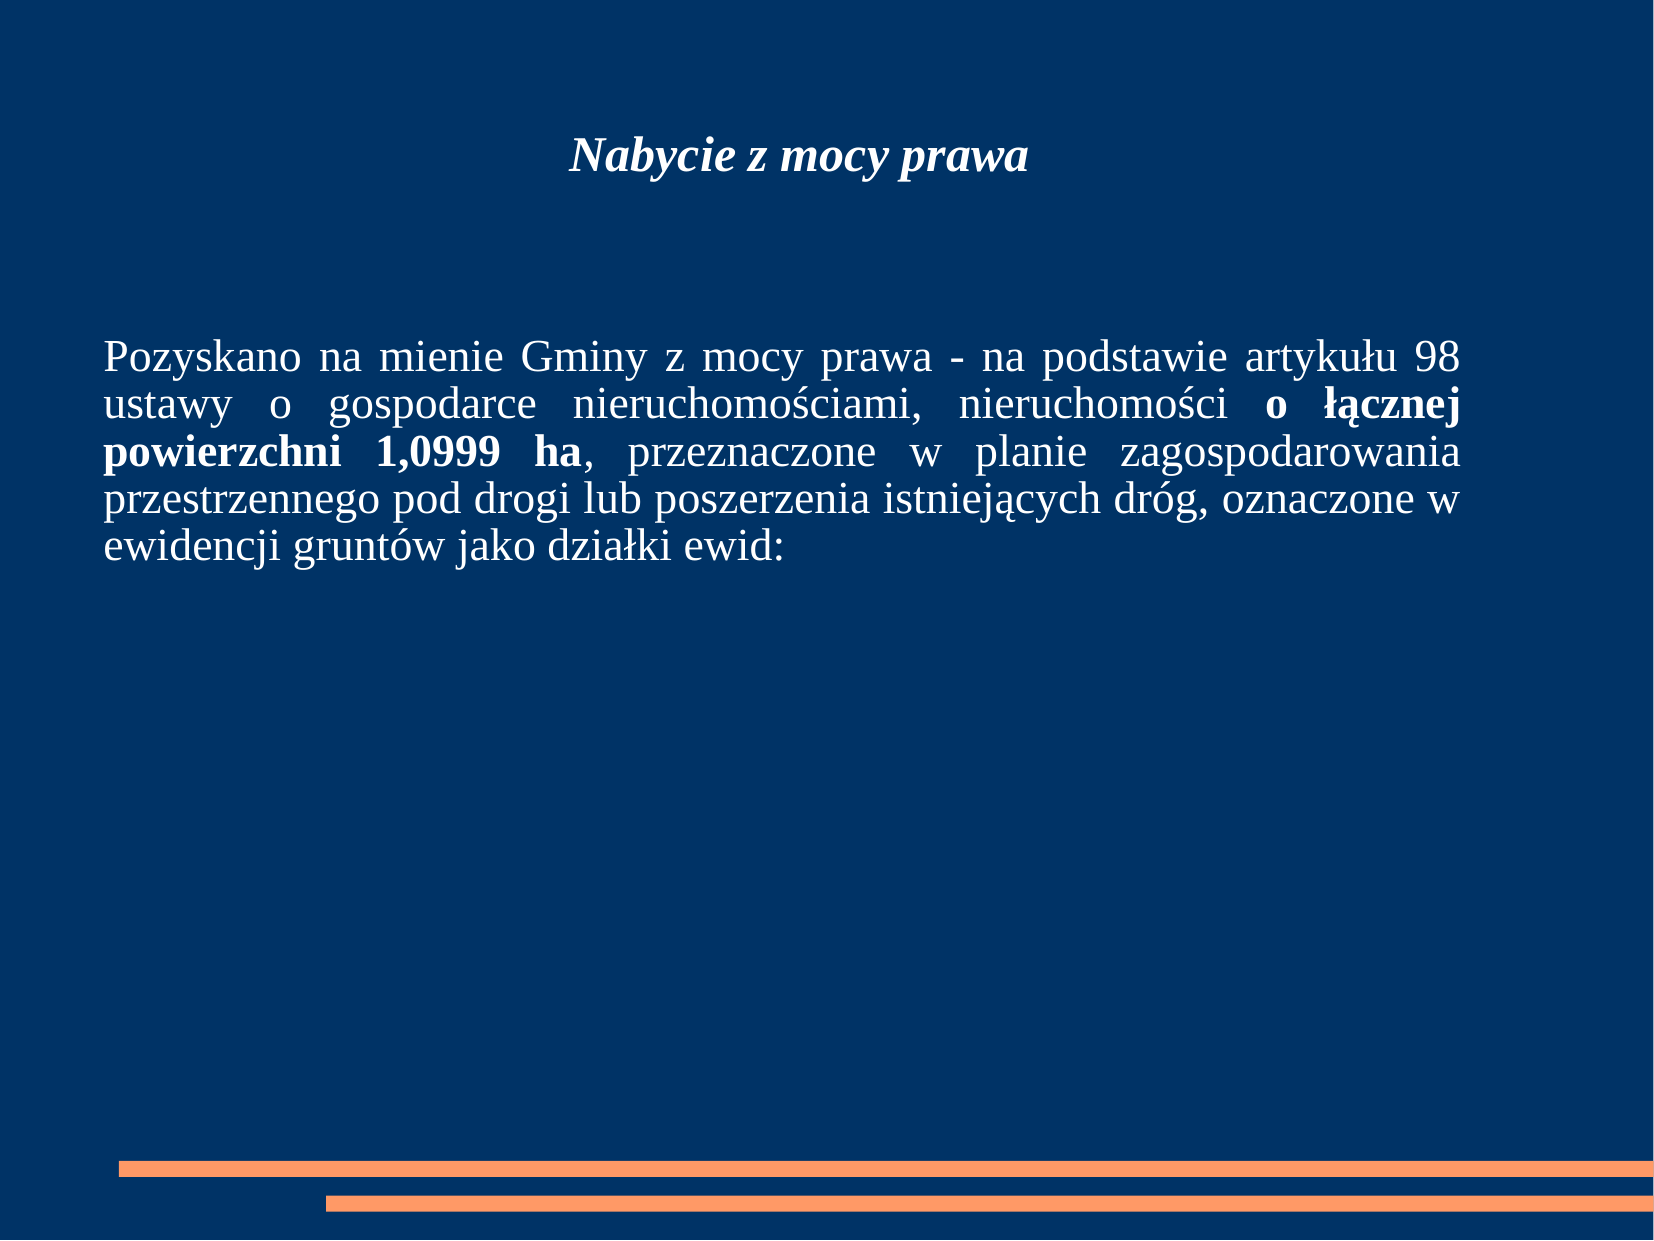

# Nabycie z mocy prawa
Pozyskano na mienie Gminy z mocy prawa - na podstawie artykułu 98 ustawy o gospodarce nieruchomościami, nieruchomości o łącznej powierzchni 1,0999 ha, przeznaczone w planie zagospodarowania przestrzennego pod drogi lub poszerzenia istniejących dróg, oznaczone w ewidencji gruntów jako działki ewid: